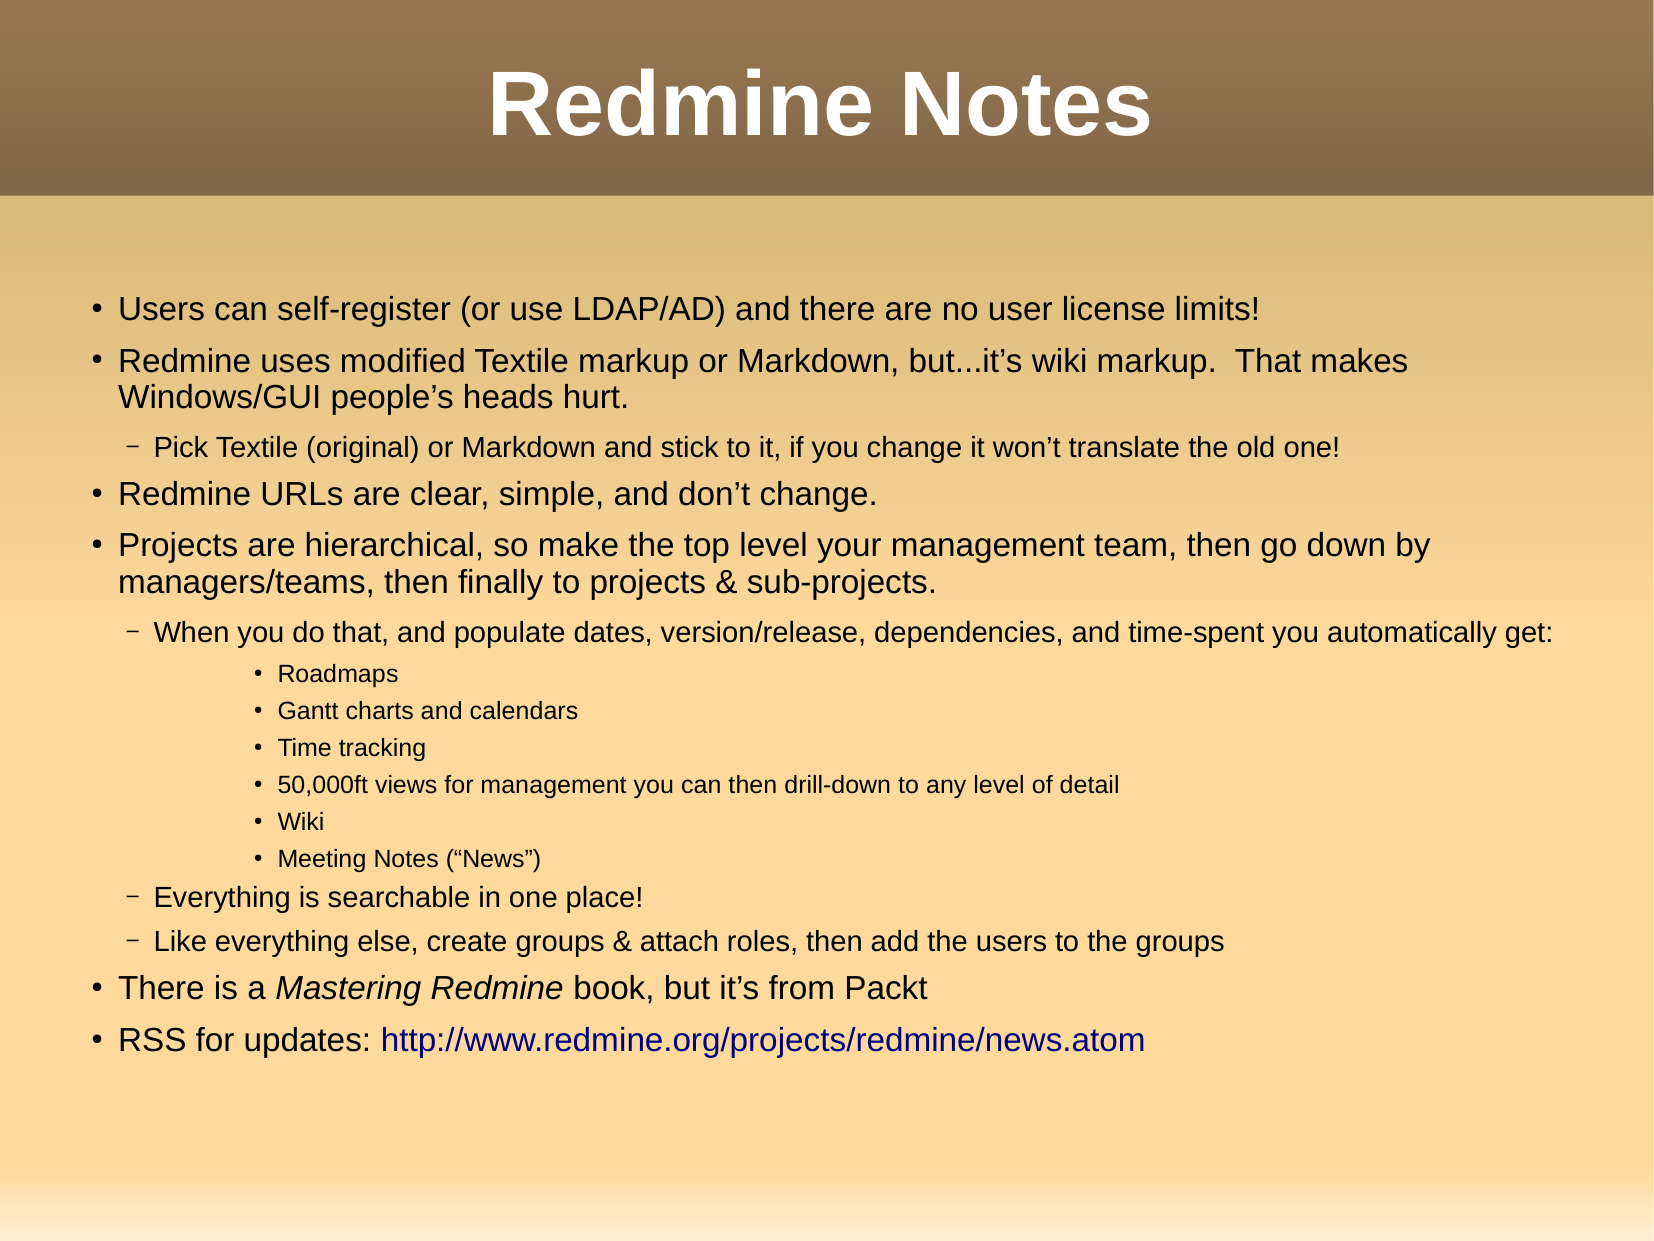

# Redmine Notes
Users can self-register (or use LDAP/AD) and there are no user license limits!
Redmine uses modified Textile markup or Markdown, but...it’s wiki markup. That makes Windows/GUI people’s heads hurt.
Pick Textile (original) or Markdown and stick to it, if you change it won’t translate the old one!
Redmine URLs are clear, simple, and don’t change.
Projects are hierarchical, so make the top level your management team, then go down by managers/teams, then finally to projects & sub-projects.
When you do that, and populate dates, version/release, dependencies, and time-spent you automatically get:
Roadmaps
Gantt charts and calendars
Time tracking
50,000ft views for management you can then drill-down to any level of detail
Wiki
Meeting Notes (“News”)
Everything is searchable in one place!
Like everything else, create groups & attach roles, then add the users to the groups
There is a Mastering Redmine book, but it’s from Packt
RSS for updates: http://www.redmine.org/projects/redmine/news.atom